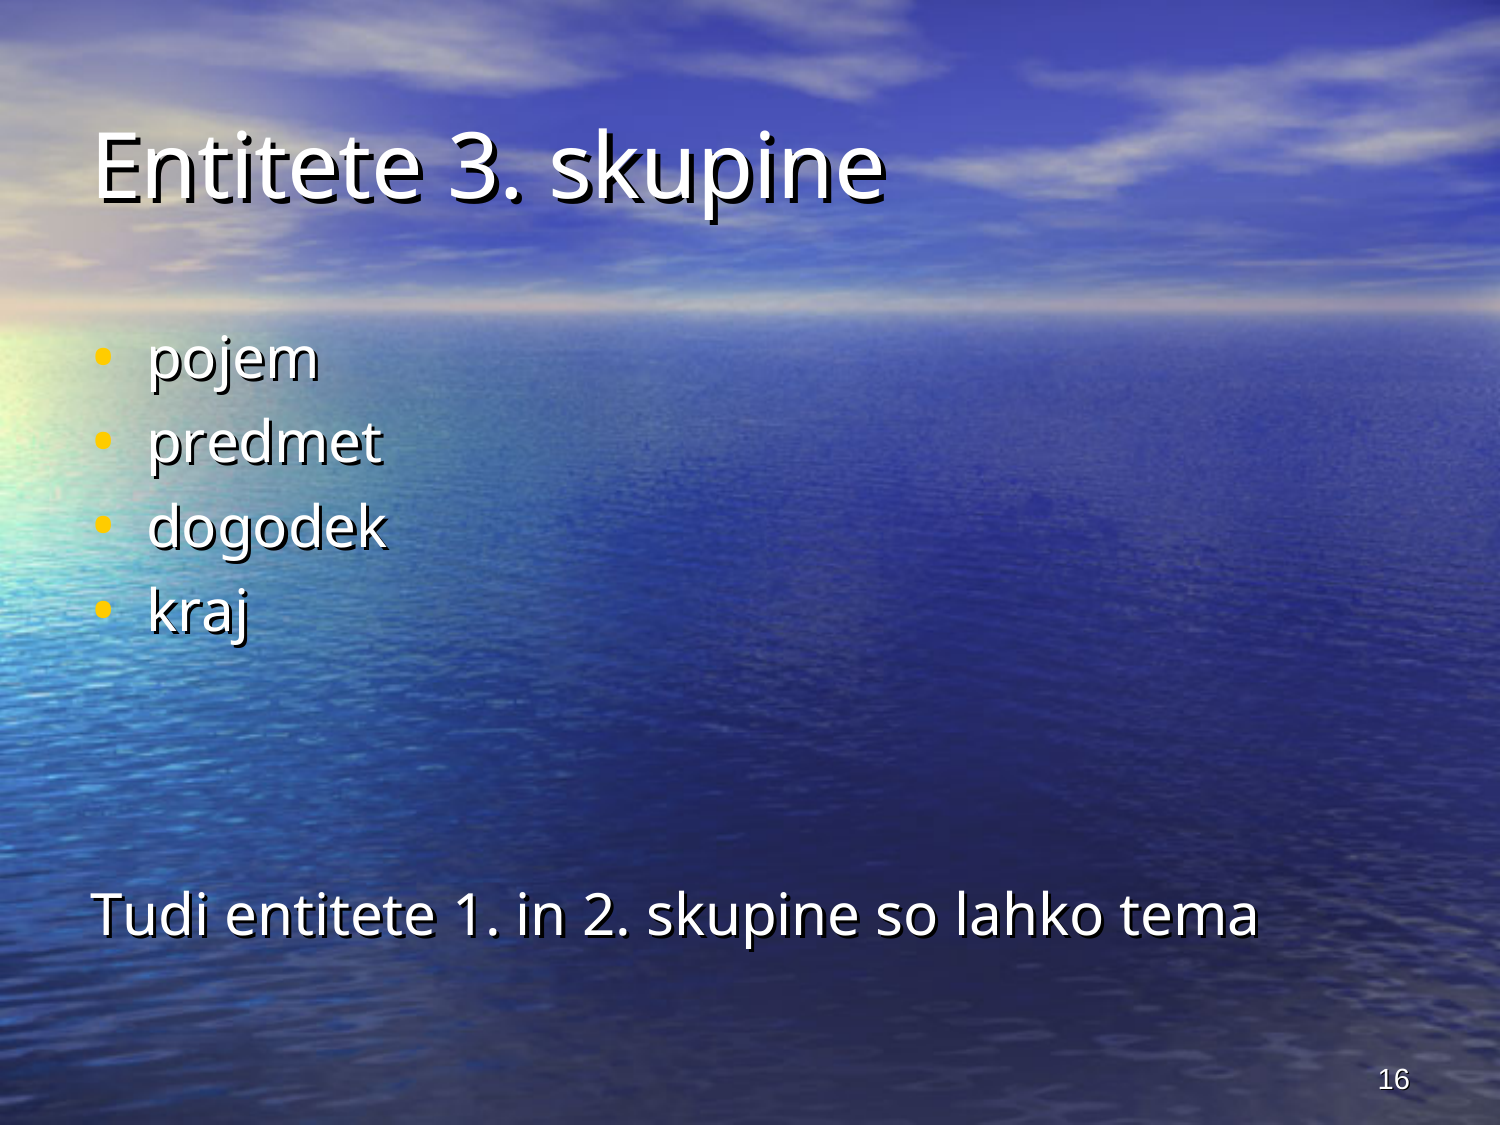

# Entitete 3. skupine
pojem
predmet
dogodek
kraj
Tudi entitete 1. in 2. skupine so lahko tema